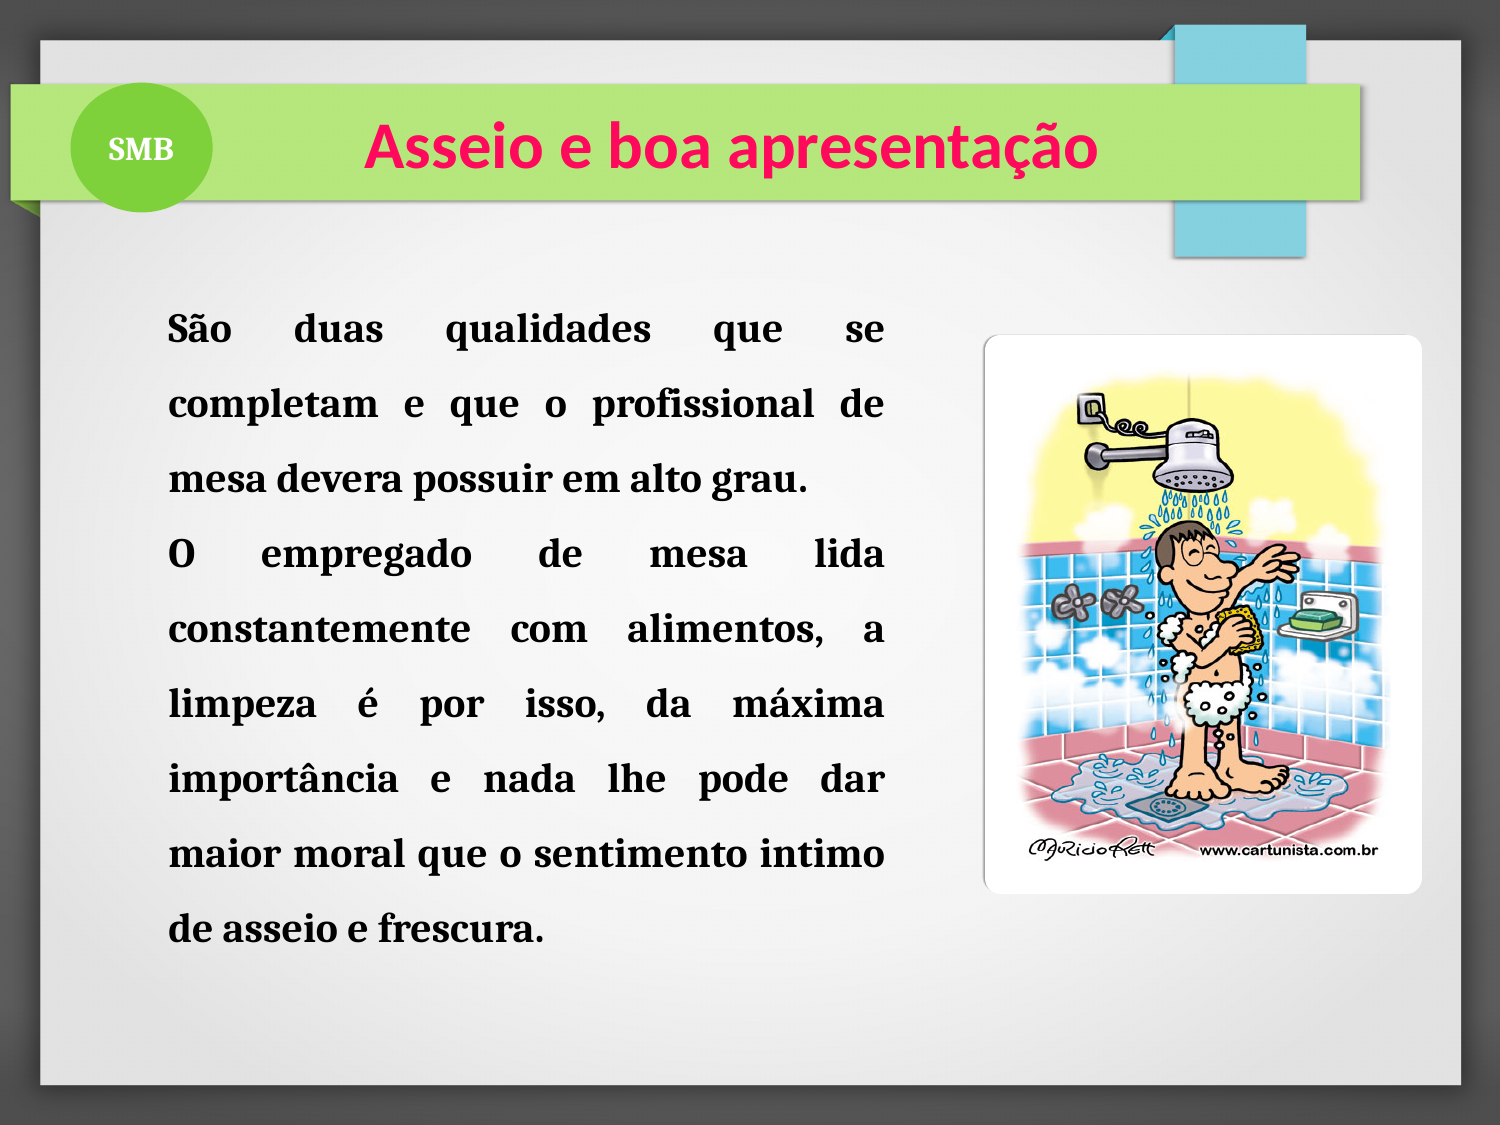

SMB
 Asseio e boa apresentação
São duas qualidades que se completam e que o profissional de mesa devera possuir em alto grau.
O empregado de mesa lida constantemente com alimentos, a limpeza é por isso, da máxima importância e nada lhe pode dar maior moral que o sentimento intimo de asseio e frescura.